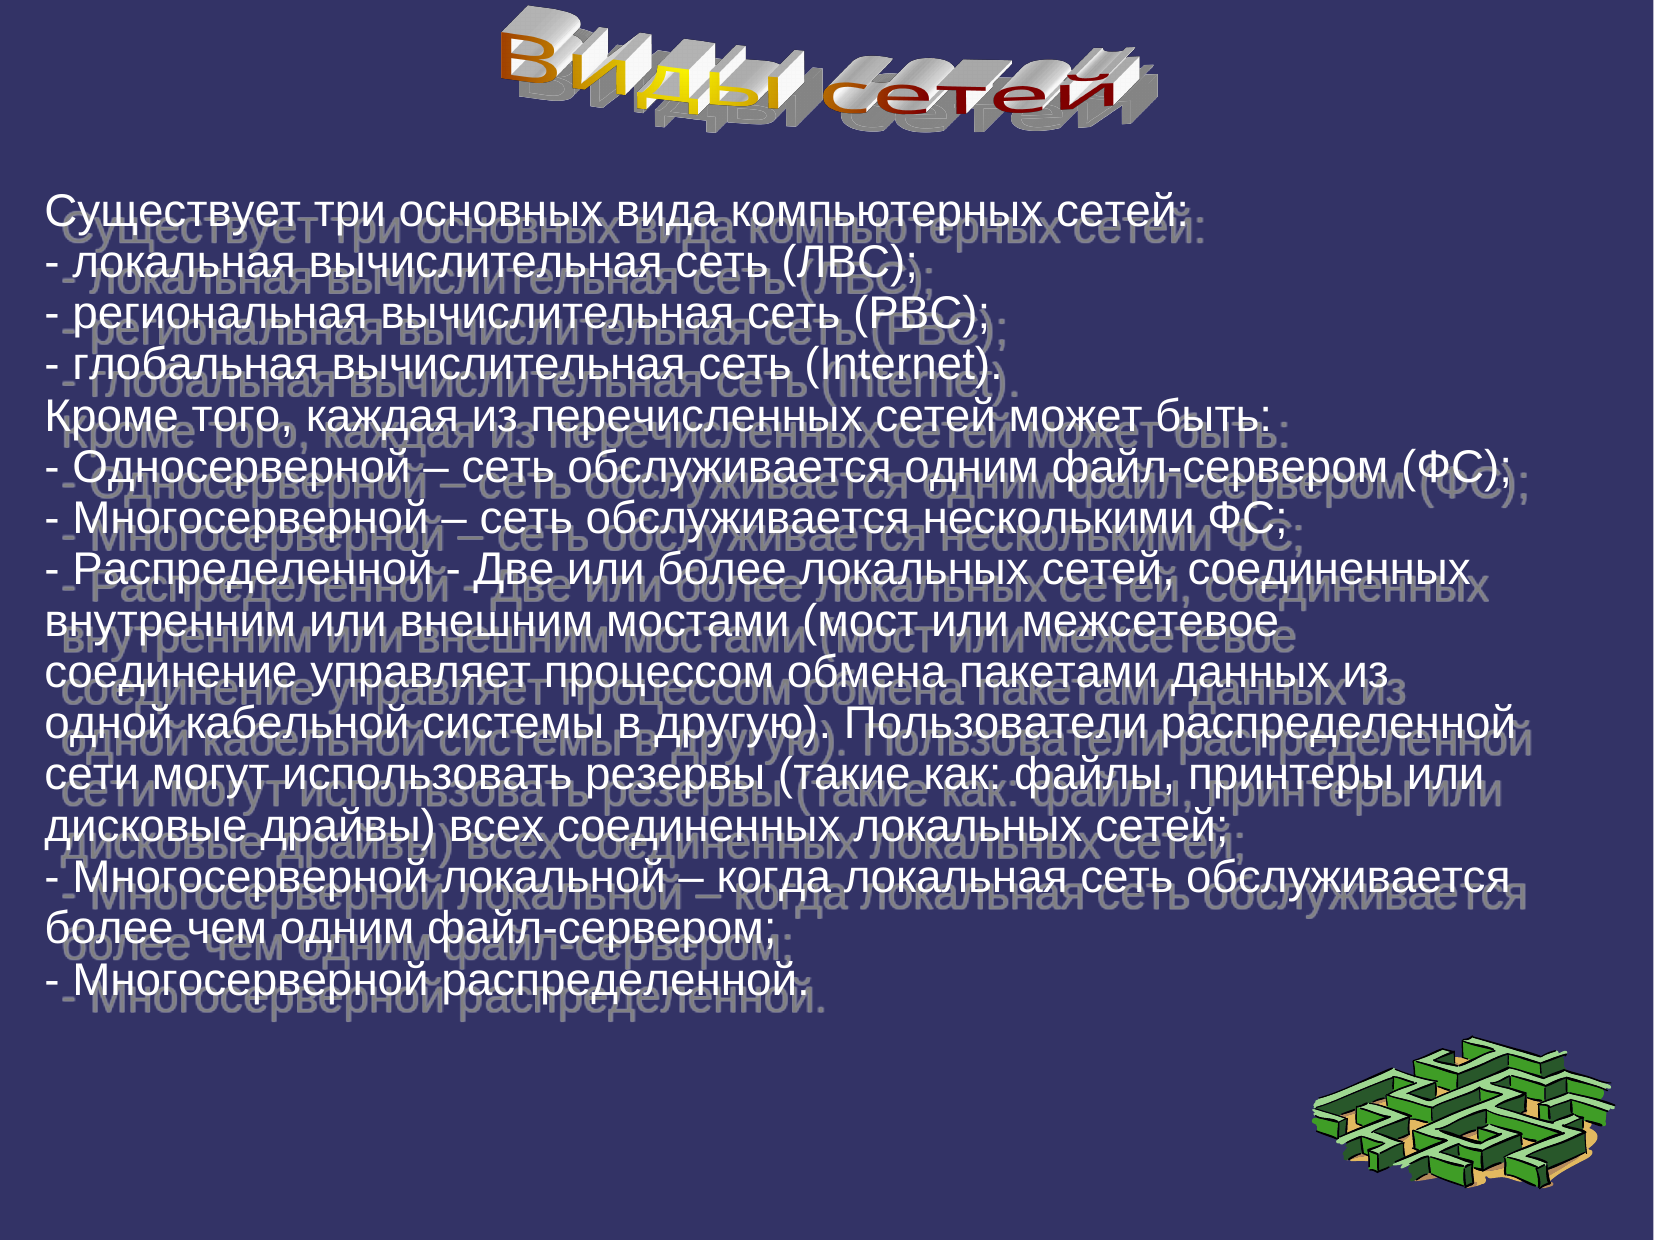

Виды сетей
Существует три основных вида компьютерных сетей:
- локальная вычислительная сеть (ЛВС);
- региональная вычислительная сеть (РВС);
- глобальная вычислительная сеть (Internet).
Кроме того, каждая из перечисленных сетей может быть:
- Односерверной – сеть обслуживается одним файл-сервером (ФС);
- Многосерверной – сеть обслуживается несколькими ФС;
- Распределенной - Две или более локальных сетей, соединенных внутренним или внешним мостами (мост или межсетевое соединение управляет процессом обмена пакетами данных из одной кабельной системы в другую). Пользователи распределенной сети могут использовать резервы (такие как: файлы, принтеры или дисковые драйвы) всех соединенных локальных сетей;
- Многосерверной локальной – когда локальная сеть обслуживается более чем одним файл-сервером;
- Многосерверной распределенной.